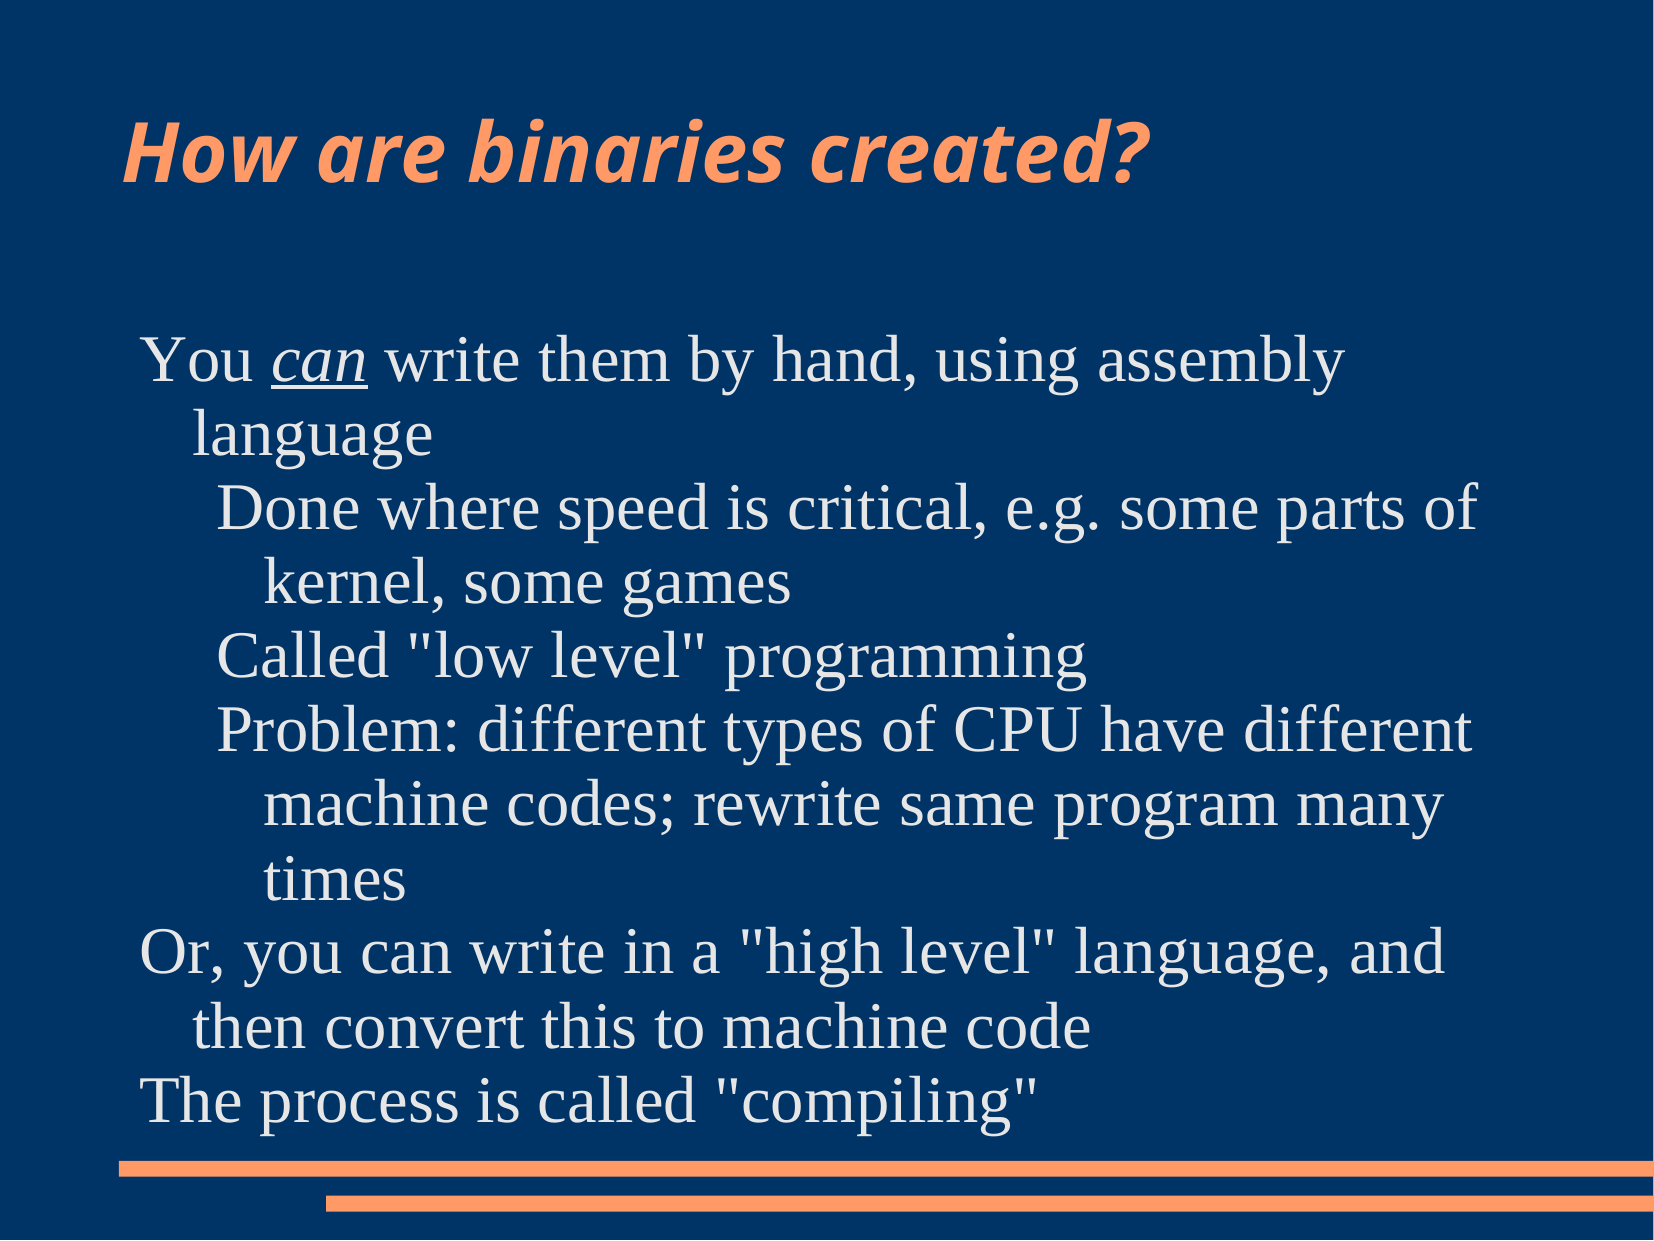

# How are binaries created?
You can write them by hand, using assembly language
Done where speed is critical, e.g. some parts of kernel, some games
Called "low level" programming
Problem: different types of CPU have different machine codes; rewrite same program many times
Or, you can write in a "high level" language, and then convert this to machine code
The process is called "compiling"